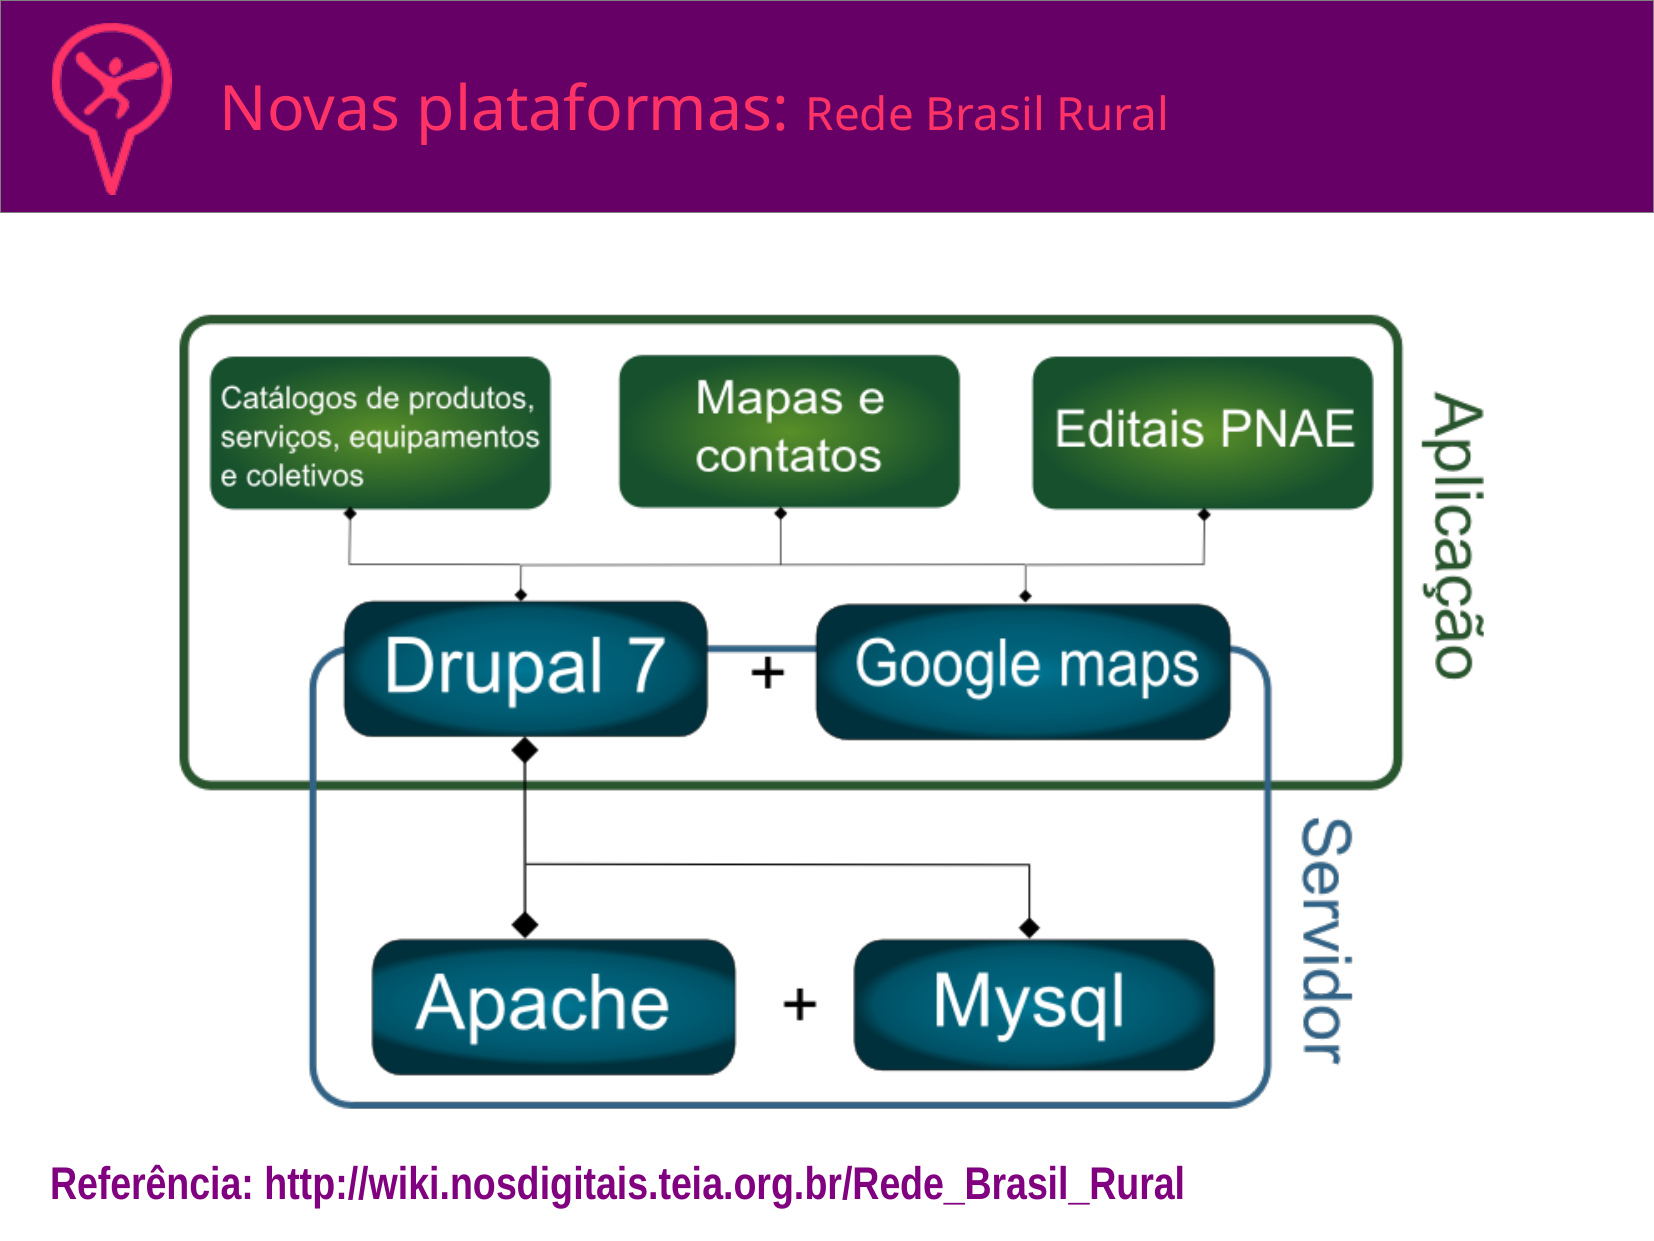

Novas plataformas: Rede Brasil Rural
#
Referência: http://wiki.nosdigitais.teia.org.br/Rede_Brasil_Rural